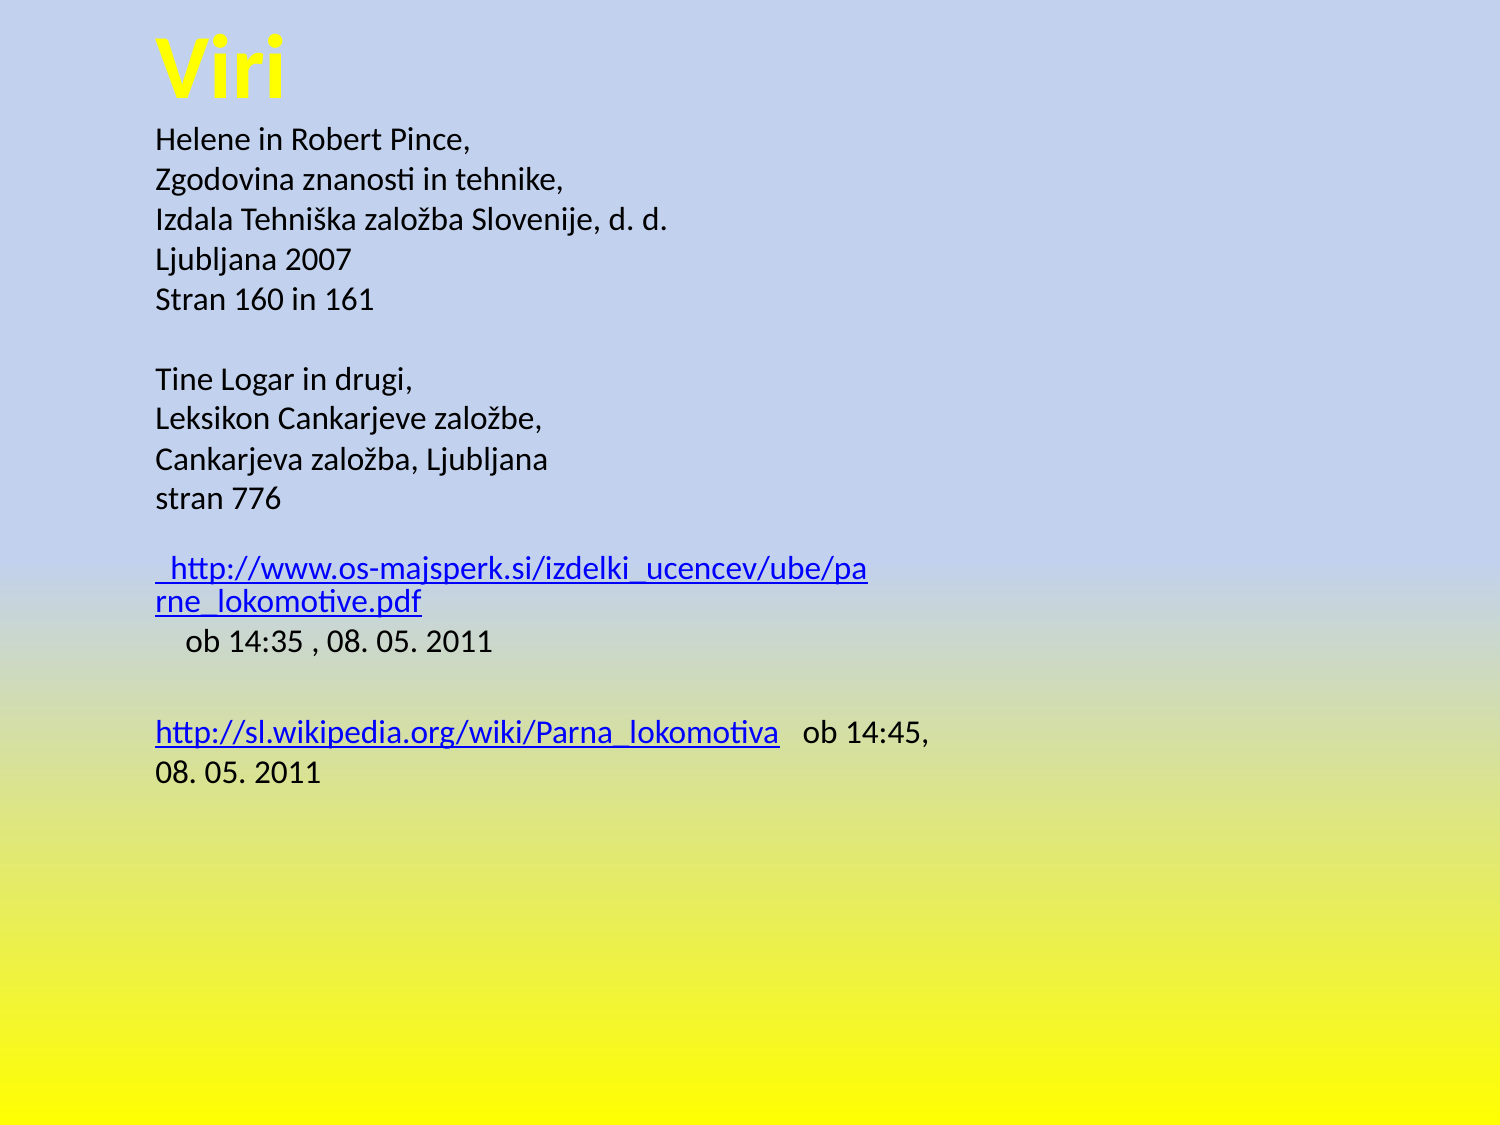

Viri
Helene in Robert Pince,
Zgodovina znanosti in tehnike,
Izdala Tehniška založba Slovenije, d. d.
Ljubljana 2007
Stran 160 in 161
Tine Logar in drugi,
Leksikon Cankarjeve založbe,
Cankarjeva založba, Ljubljana
stran 776
 http://www.os-majsperk.si/izdelki_ucencev/ube/parne_lokomotive.pdf ob 14:35 , 08. 05. 2011
http://sl.wikipedia.org/wiki/Parna_lokomotiva ob 14:45, 08. 05. 2011